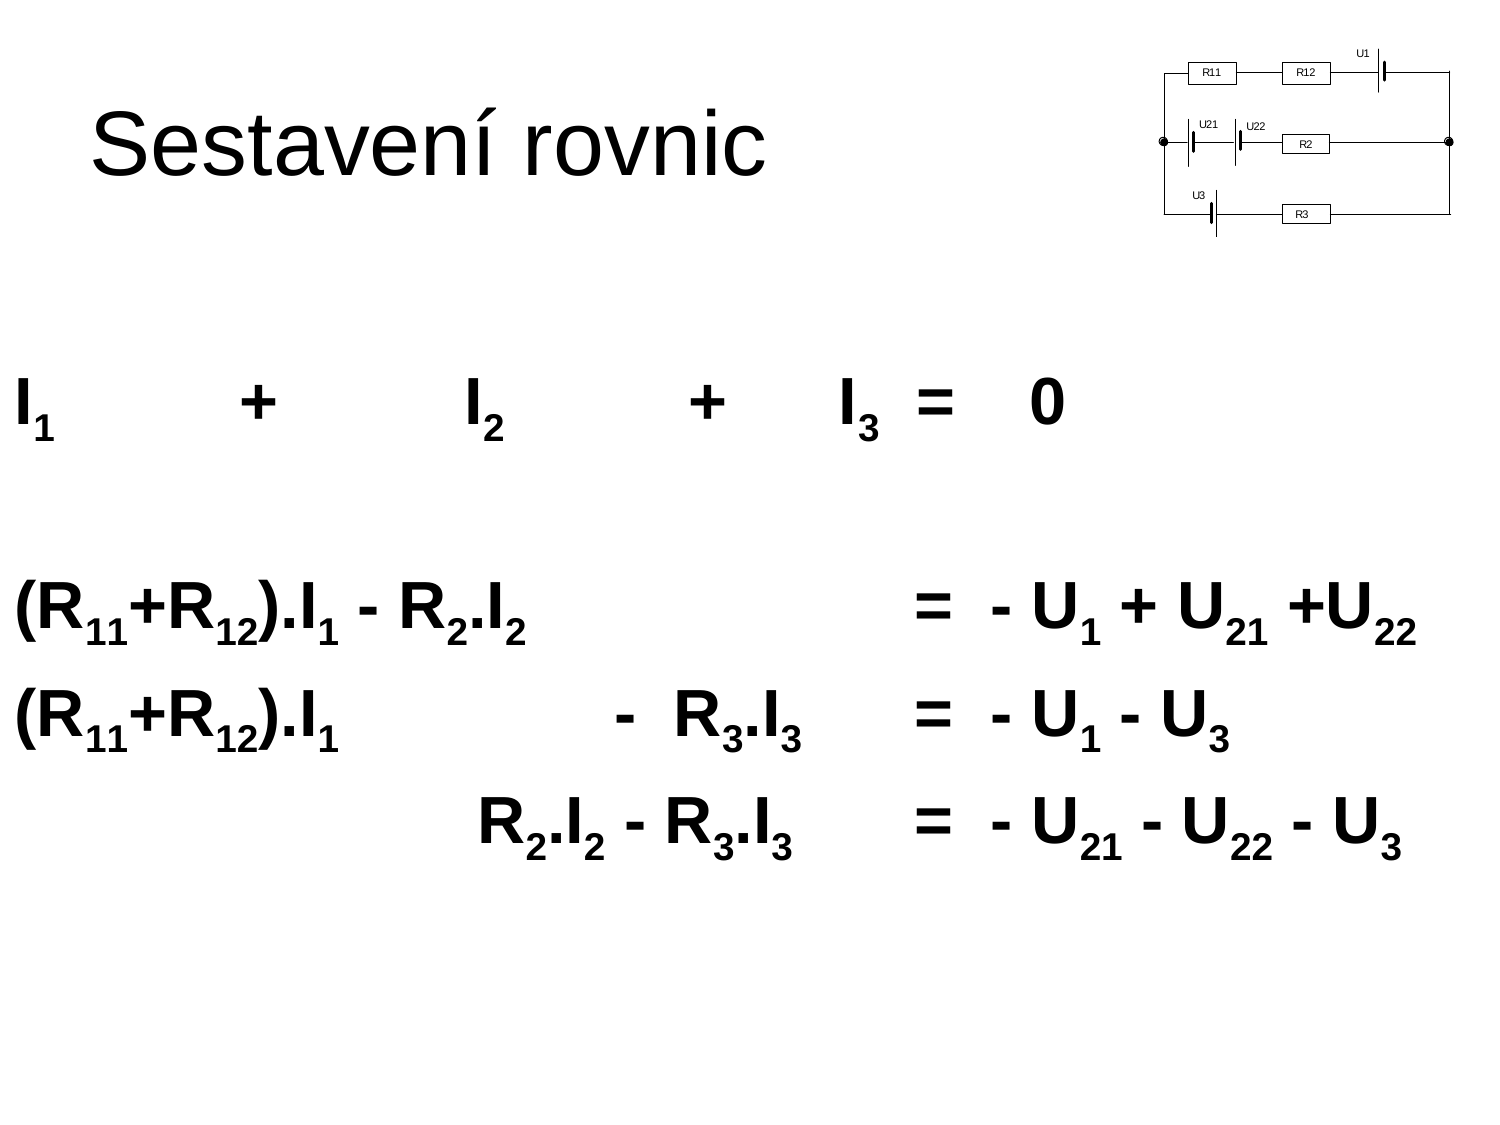

# Sestavení rovnic
I1 + 	I2 + I3 = 0
(R11+R12).I1 - R2.I2 	= - U1 + U21 +U22
(R11+R12).I1 	- R3.I3 	= - U1 - U3
 R2.I2 - R3.I3 	= - U21 - U22 - U3